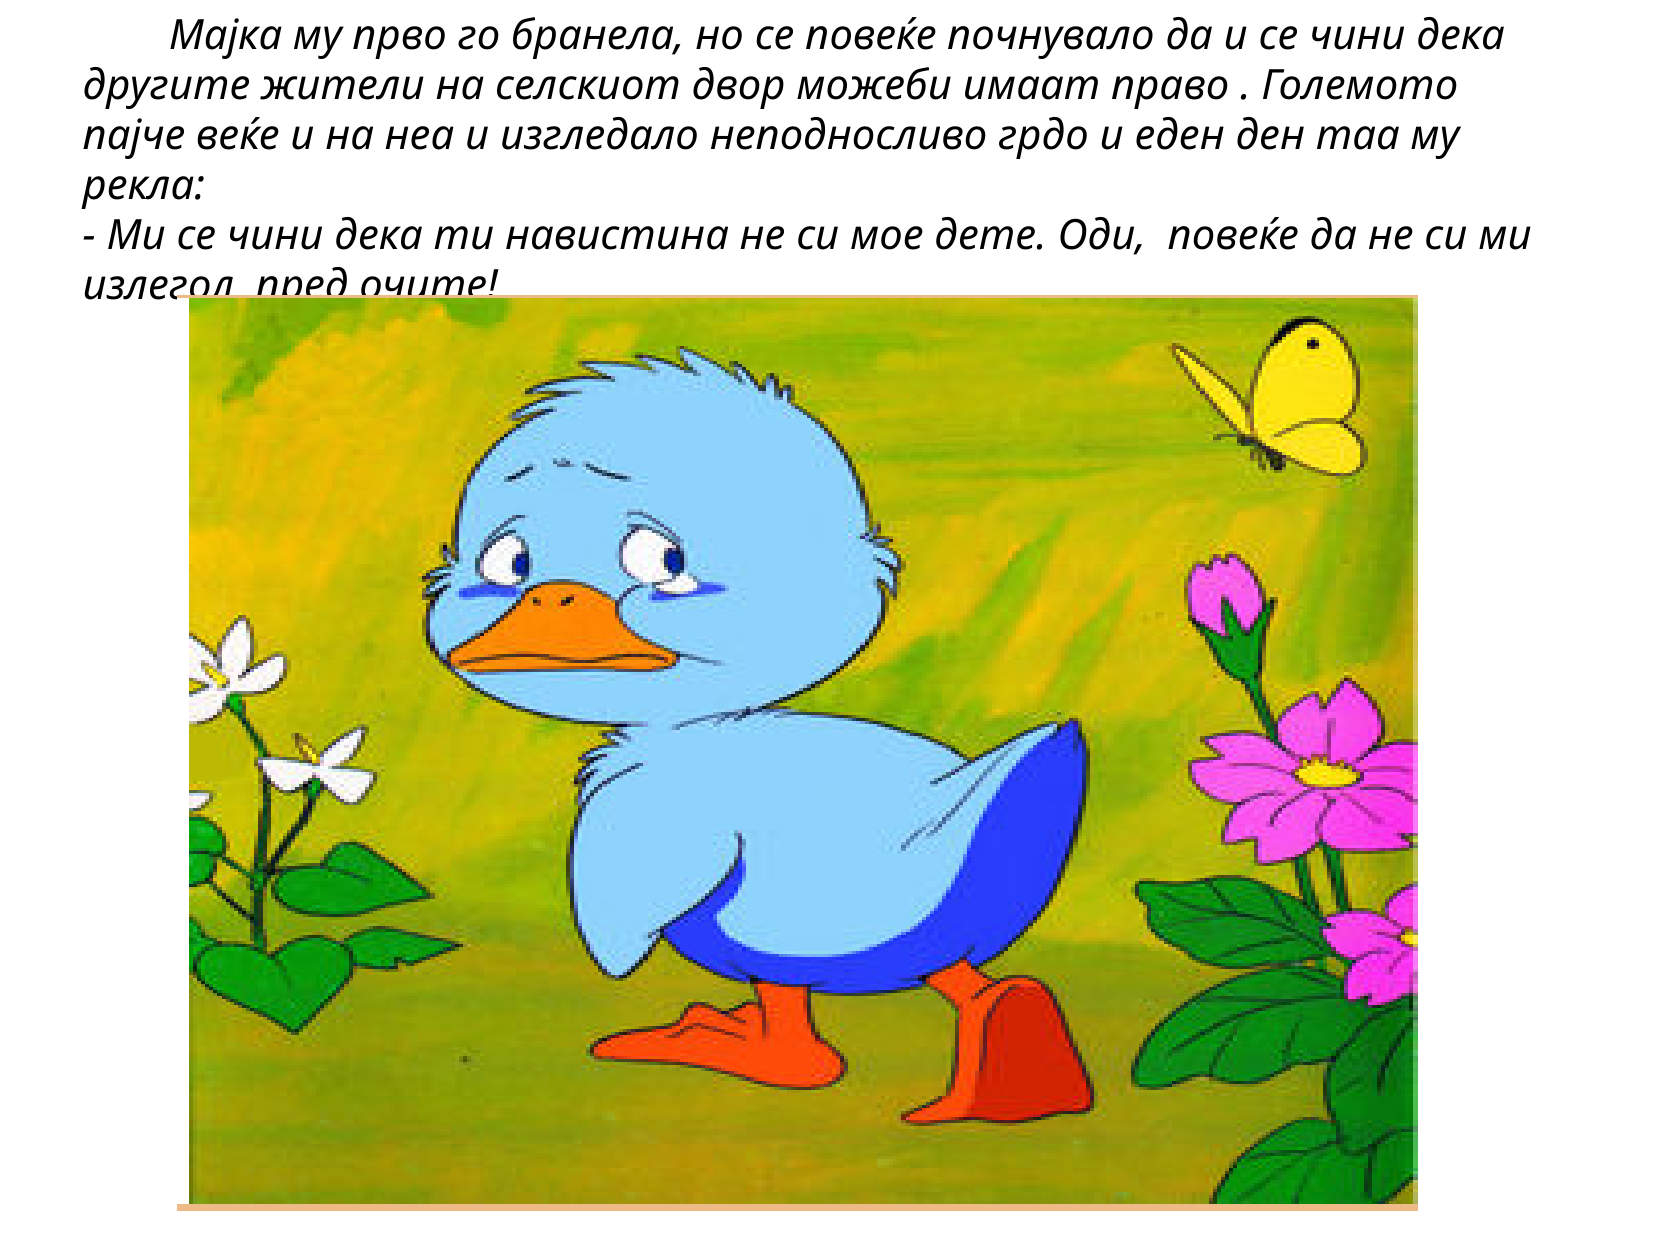

# Мајка му прво го бранела, но се повеќе почнувало да и се чини дека другите жители на селскиот двор можеби имаат право . Големото пајче веќе и на неа и изгледало неподносливо грдо и еден ден таа му рекла:  - Ми се чини дека ти навистина не си мое дете. Оди, повеќе да не си ми излегол пред очите!